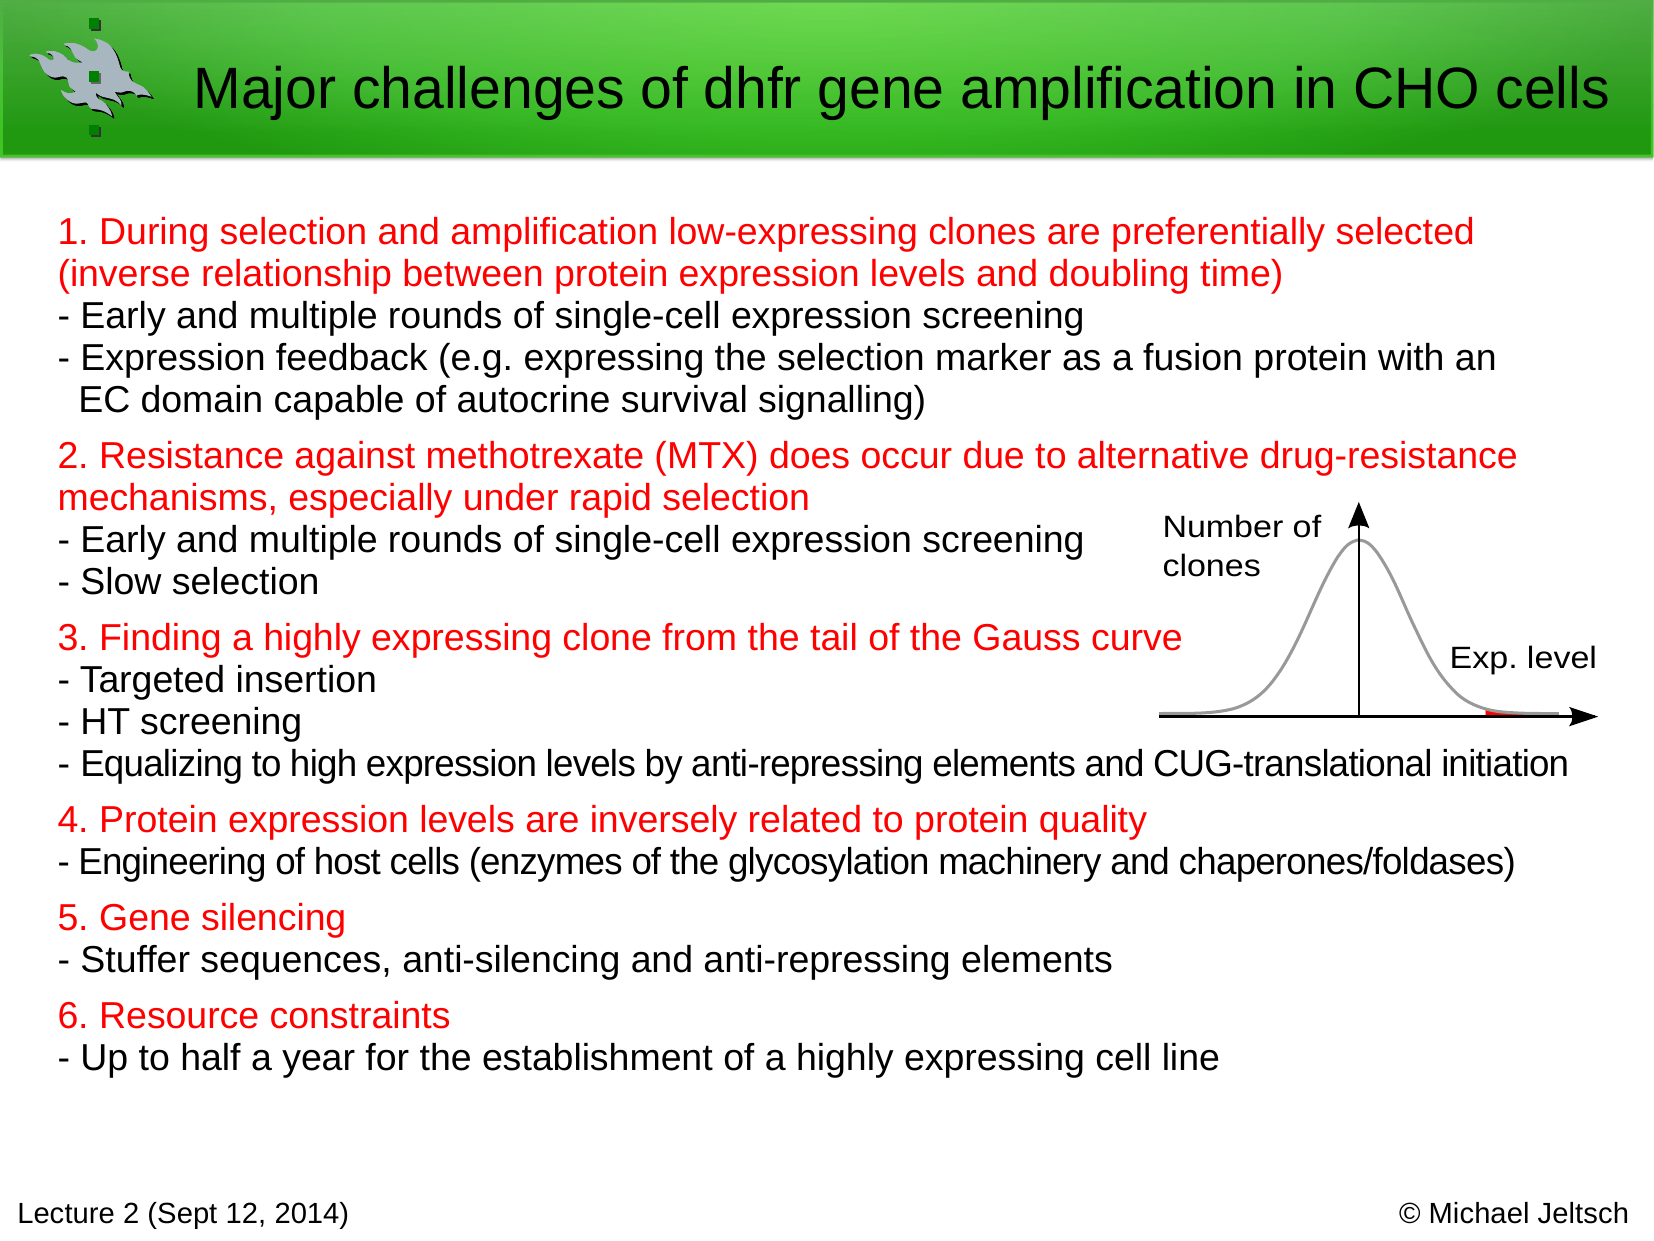

# Major challenges of dhfr gene amplification in CHO cells
1. During selection and amplification low-expressing clones are preferentially selected
(inverse relationship between protein expression levels and doubling time)
- Early and multiple rounds of single-cell expression screening
- Expression feedback (e.g. expressing the selection marker as a fusion protein with an
 EC domain capable of autocrine survival signalling)
2. Resistance against methotrexate (MTX) does occur due to alternative drug-resistance
mechanisms, especially under rapid selection
- Early and multiple rounds of single-cell expression screening
- Slow selection
3. Finding a highly expressing clone from the tail of the Gauss curve
- Targeted insertion
- HT screening
- Equalizing to high expression levels by anti-repressing elements and CUG-translational initiation
4. Protein expression levels are inversely related to protein quality
- Engineering of host cells (enzymes of the glycosylation machinery and chaperones/foldases)
5. Gene silencing
- Stuffer sequences, anti-silencing and anti-repressing elements
6. Resource constraints
- Up to half a year for the establishment of a highly expressing cell line